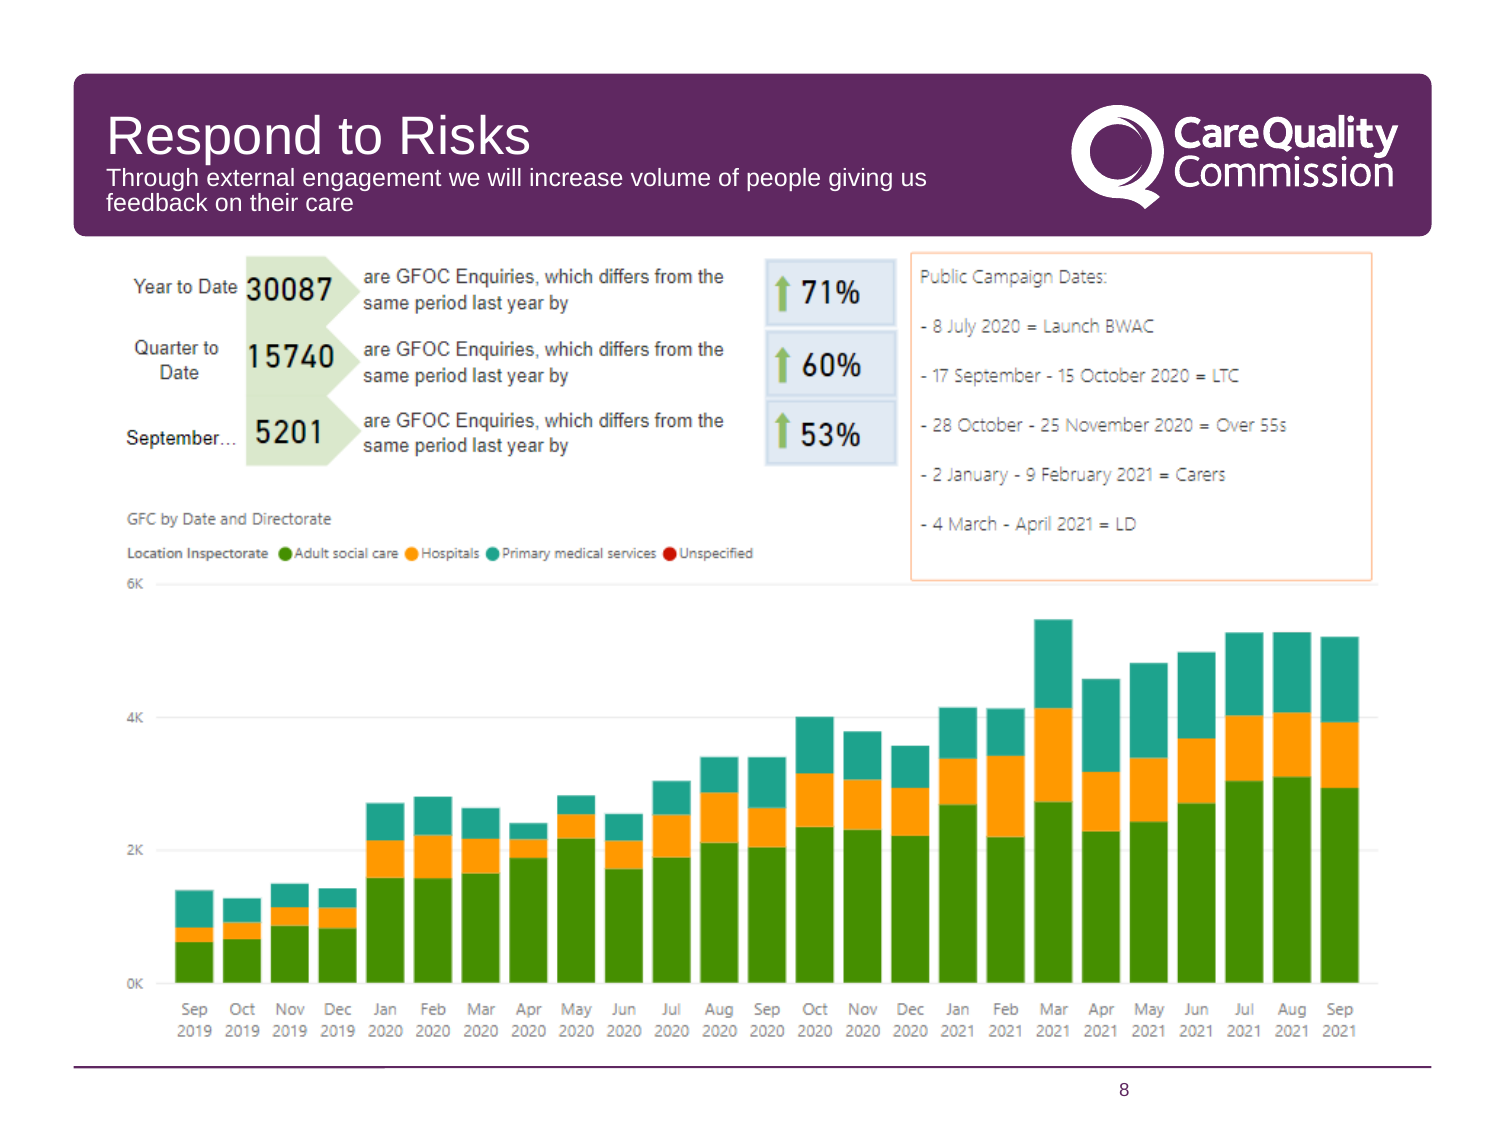

# Respond to Risks Through external engagement we will increase volume of people giving us feedback on their care